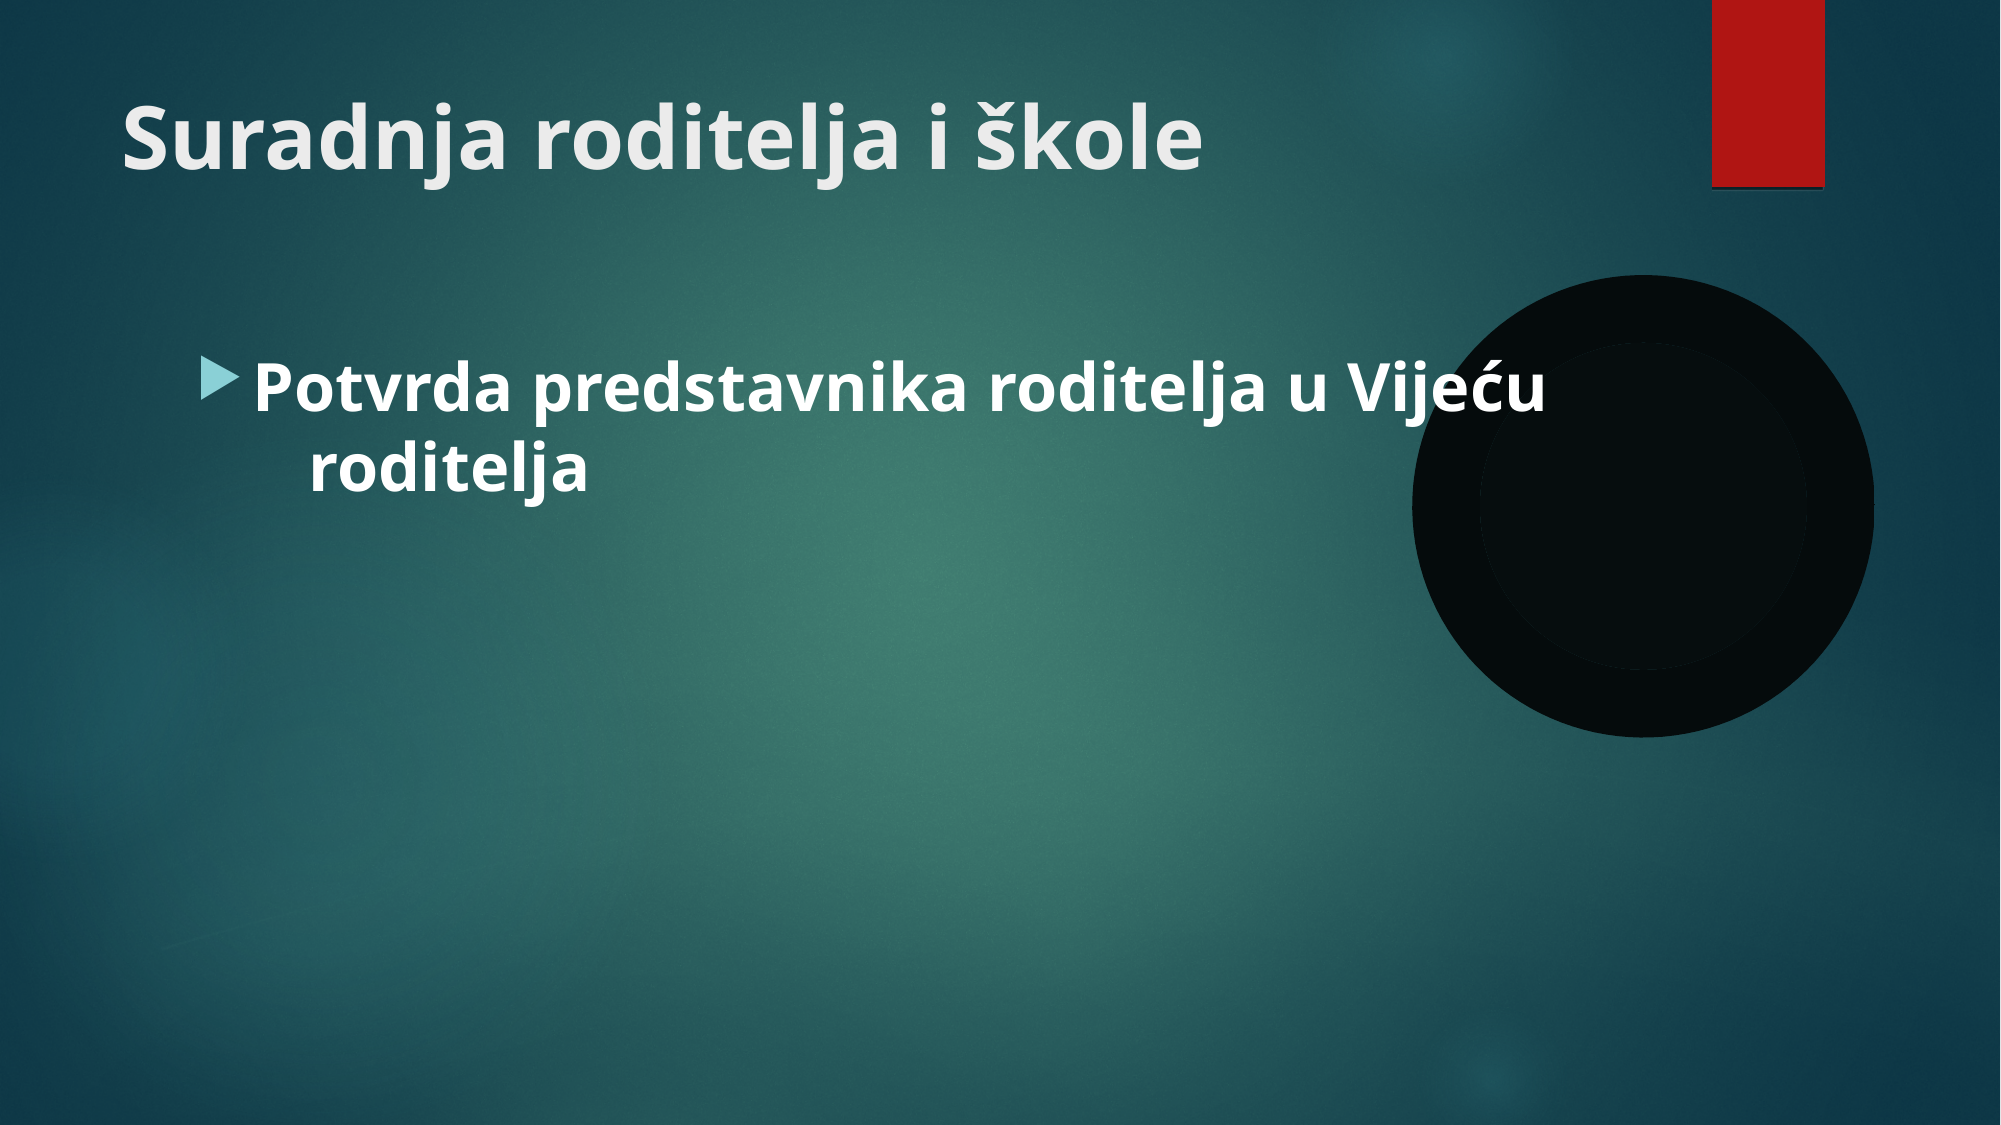

# Suradnja roditelja i škole
Potvrda predstavnika roditelja u Vijeću roditelja